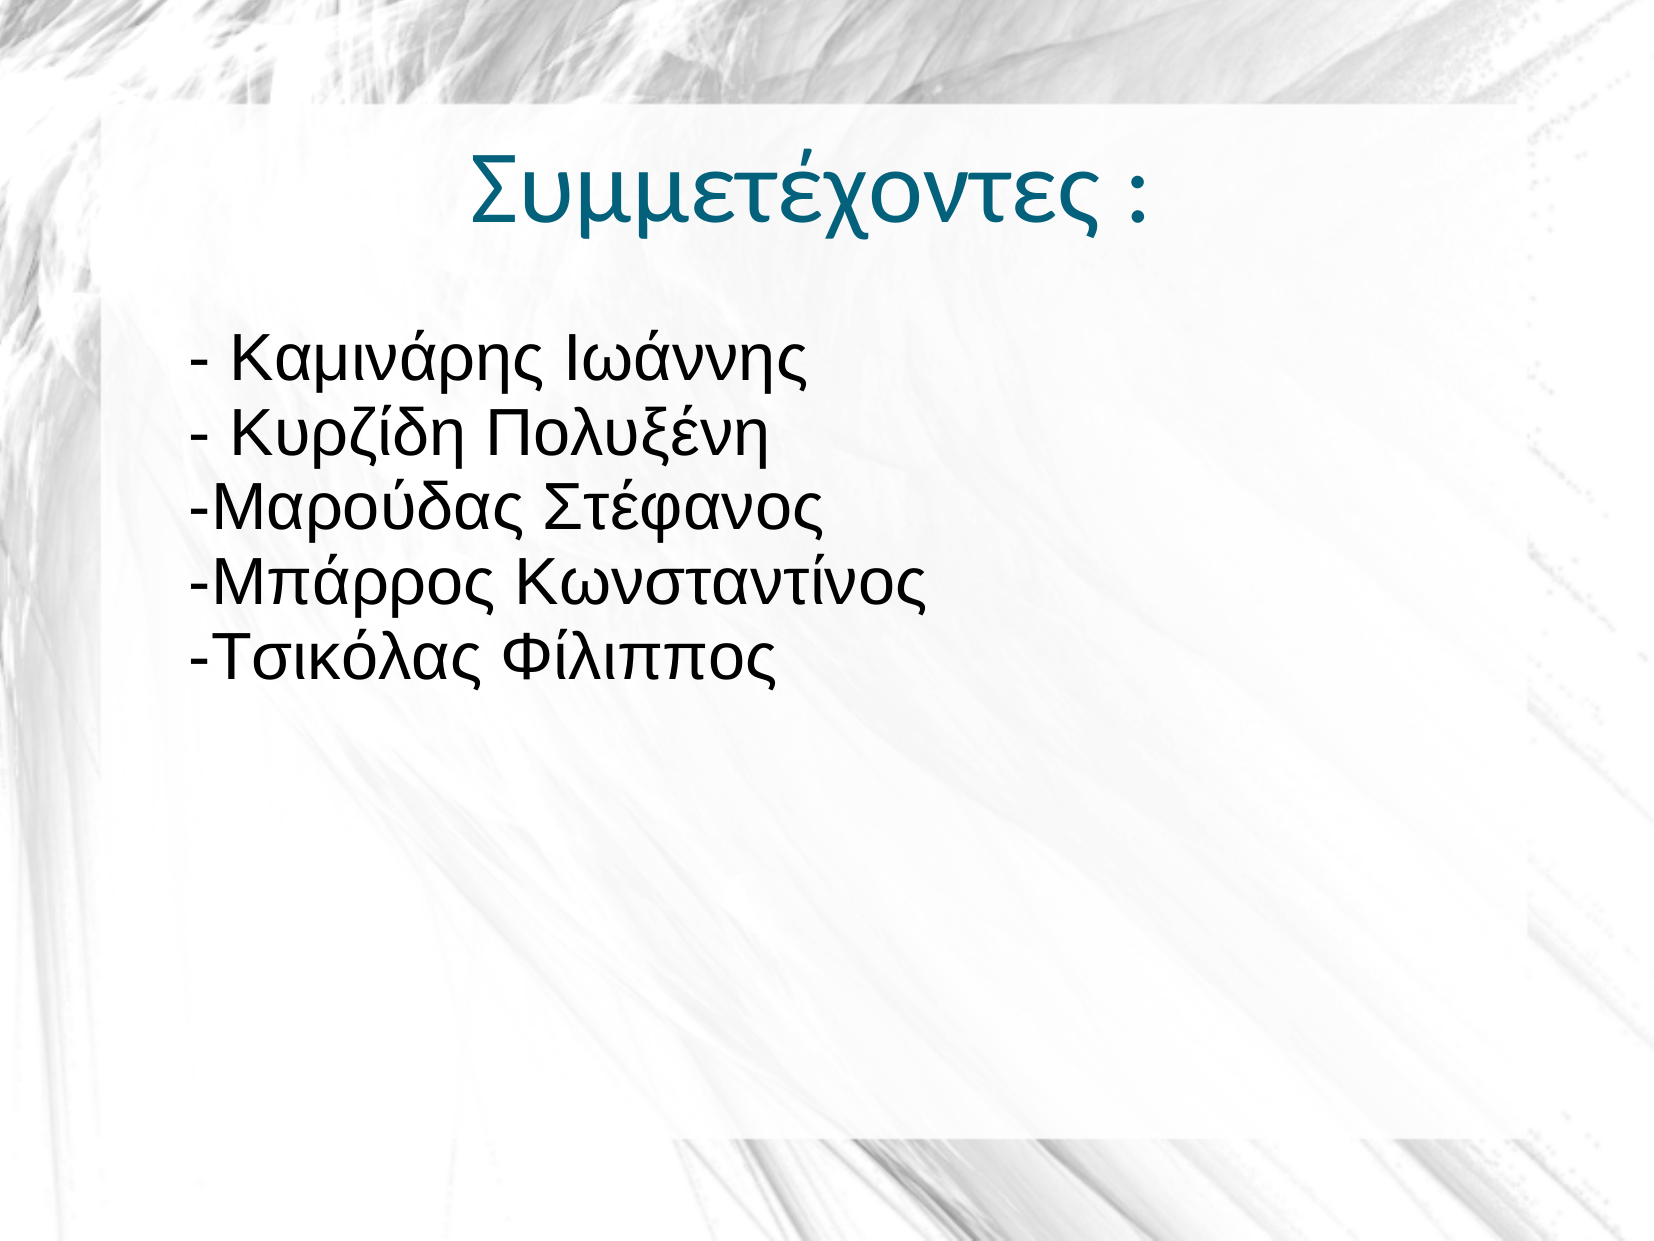

# Συμμετέχοντες :
- Καμινάρης Ιωάννης
- Κυρζίδη Πολυξένη
-Μαρούδας Στέφανος
-Μπάρρος Κωνσταντίνος
-Τσικόλας Φίλιππος